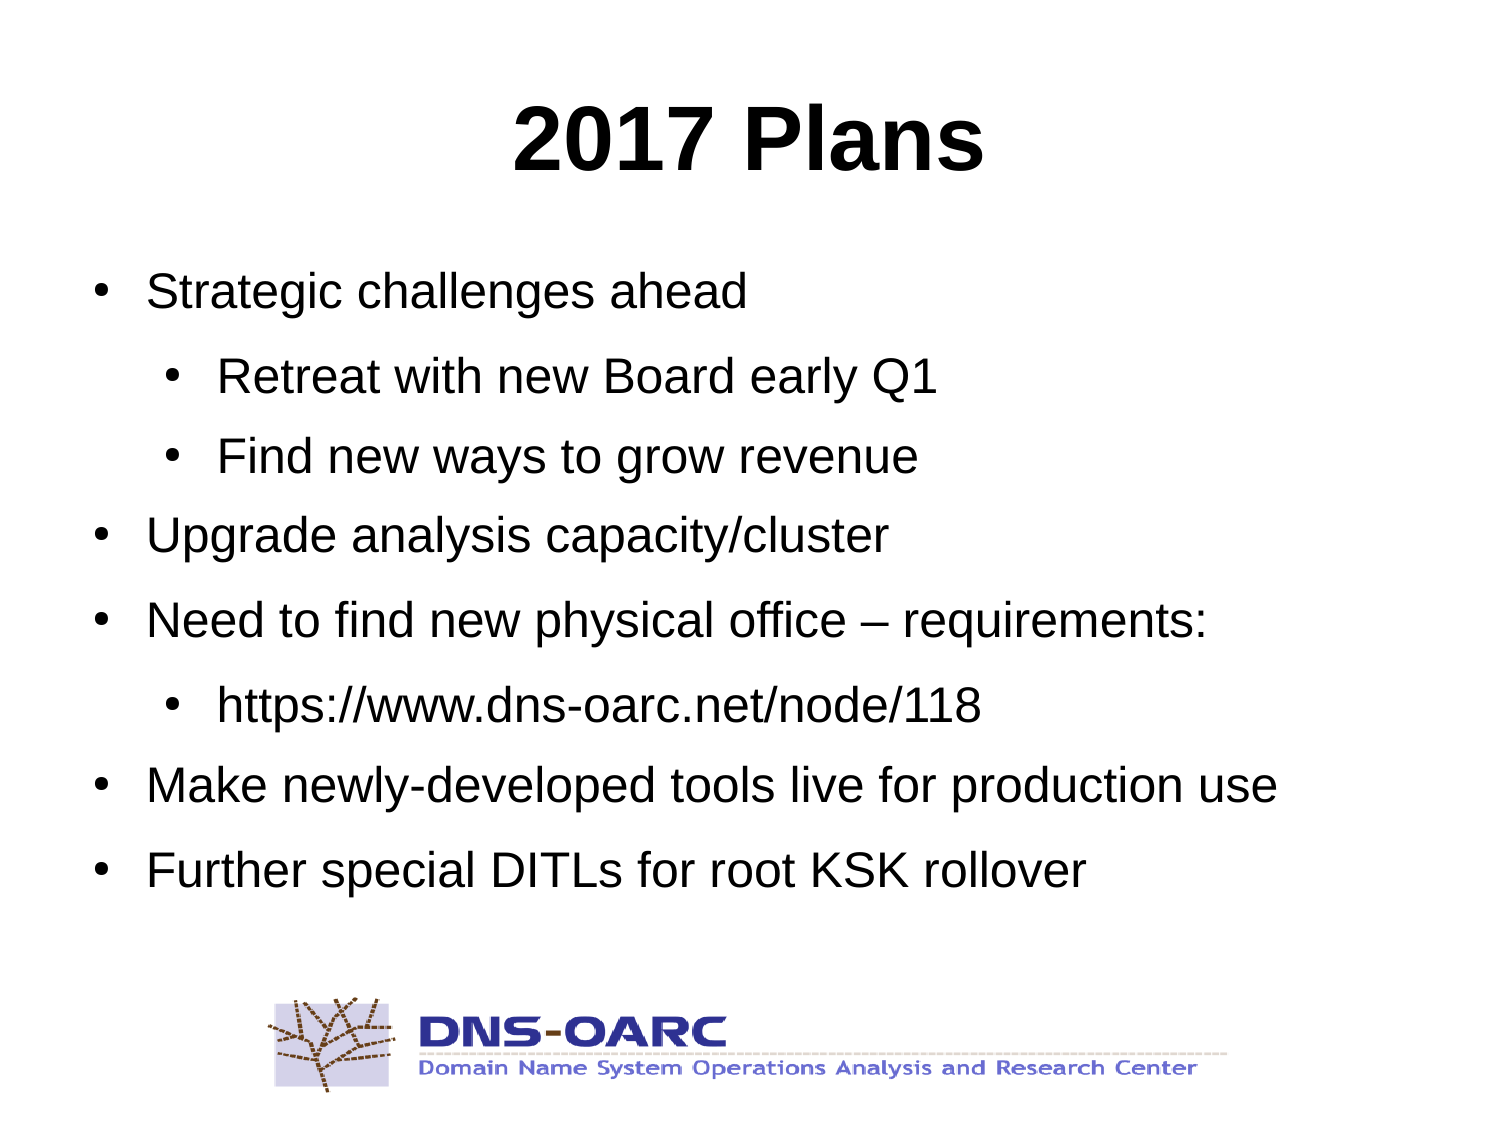

# 2017 Plans
Strategic challenges ahead
Retreat with new Board early Q1
Find new ways to grow revenue
Upgrade analysis capacity/cluster
Need to find new physical office – requirements:
https://www.dns-oarc.net/node/118
Make newly-developed tools live for production use
Further special DITLs for root KSK rollover